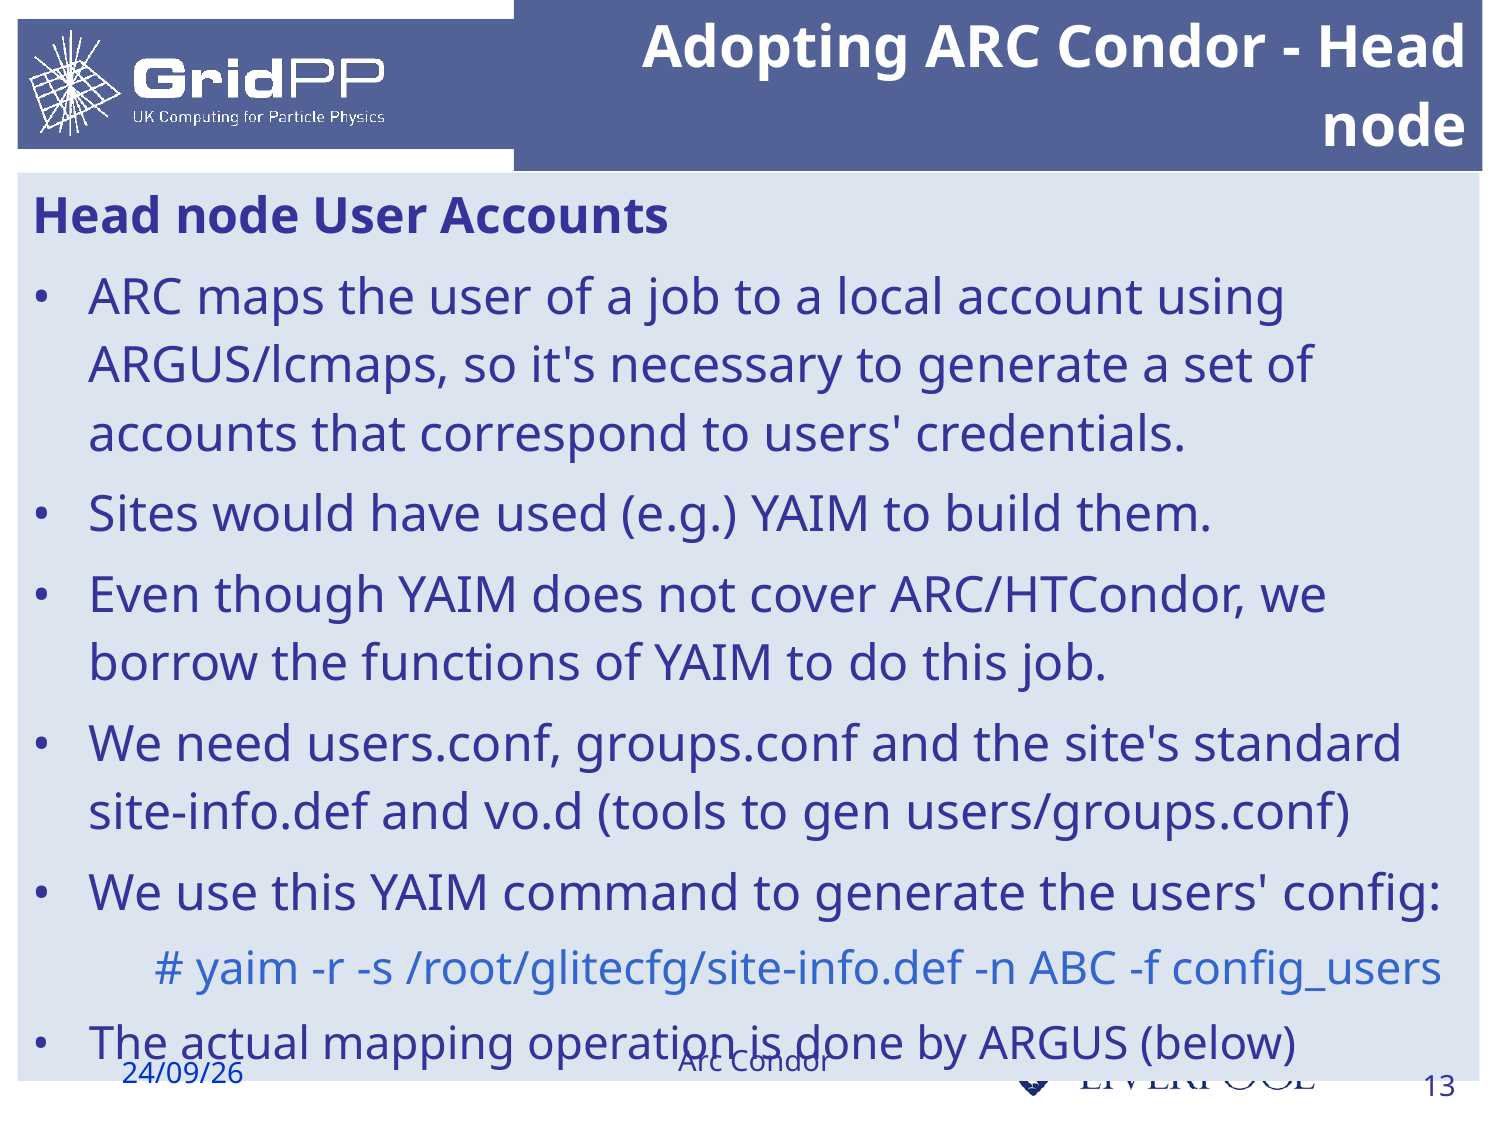

# Adopting ARC Condor - Head node
Head node User Accounts
ARC maps the user of a job to a local account using ARGUS/lcmaps, so it's necessary to generate a set of accounts that correspond to users' credentials.
Sites would have used (e.g.) YAIM to build them.
Even though YAIM does not cover ARC/HTCondor, we borrow the functions of YAIM to do this job.
We need users.conf, groups.conf and the site's standard
site-info.def and vo.d (tools to gen users/groups.conf)
We use this YAIM command to generate the users' config:
# yaim -r -s /root/glitecfg/site-info.def -n ABC -f config_users
The actual mapping operation is done by ARGUS (below)
Arc Condor